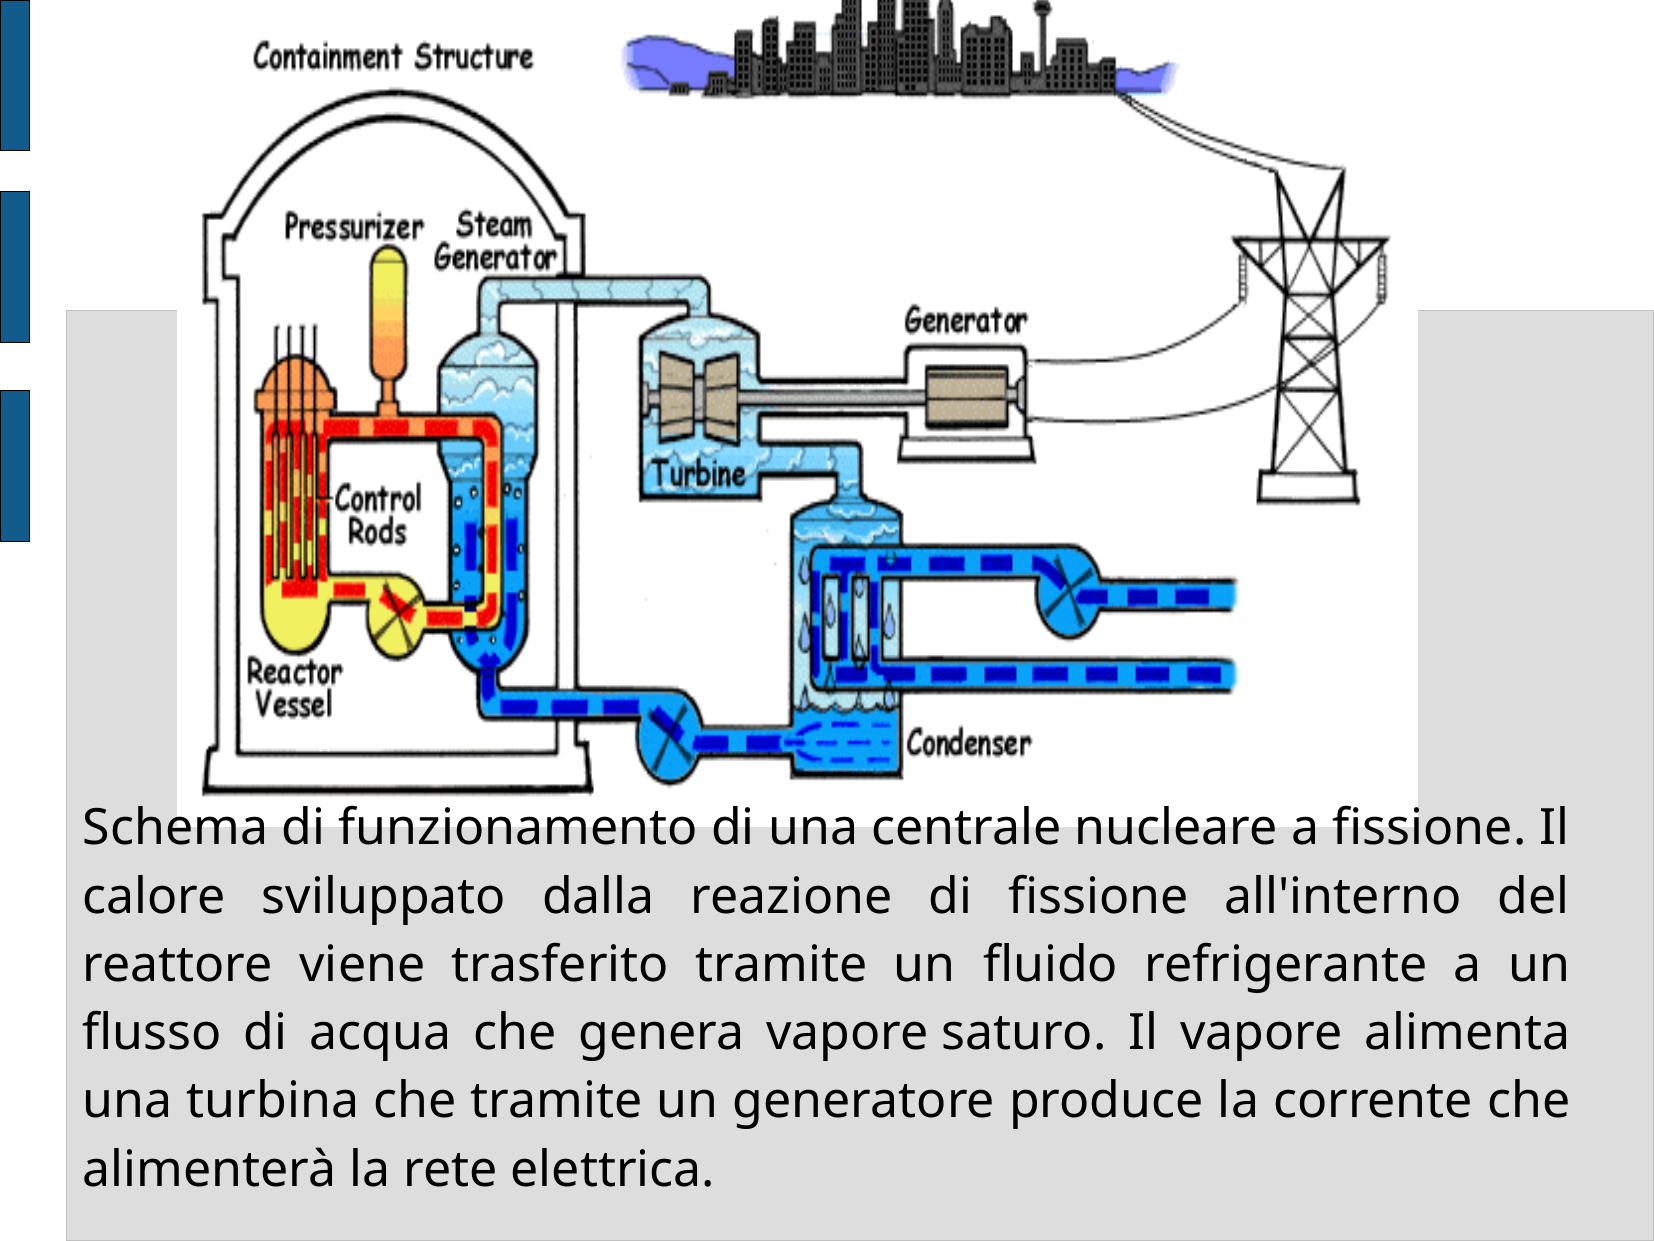

# Schema di funzionamento di una centrale nucleare a fissione. Il calore sviluppato dalla reazione di fissione all'interno del reattore viene trasferito tramite un fluido refrigerante a un flusso di acqua che genera vapore saturo. Il vapore alimenta una turbina che tramite un generatore produce la corrente che alimenterà la rete elettrica.